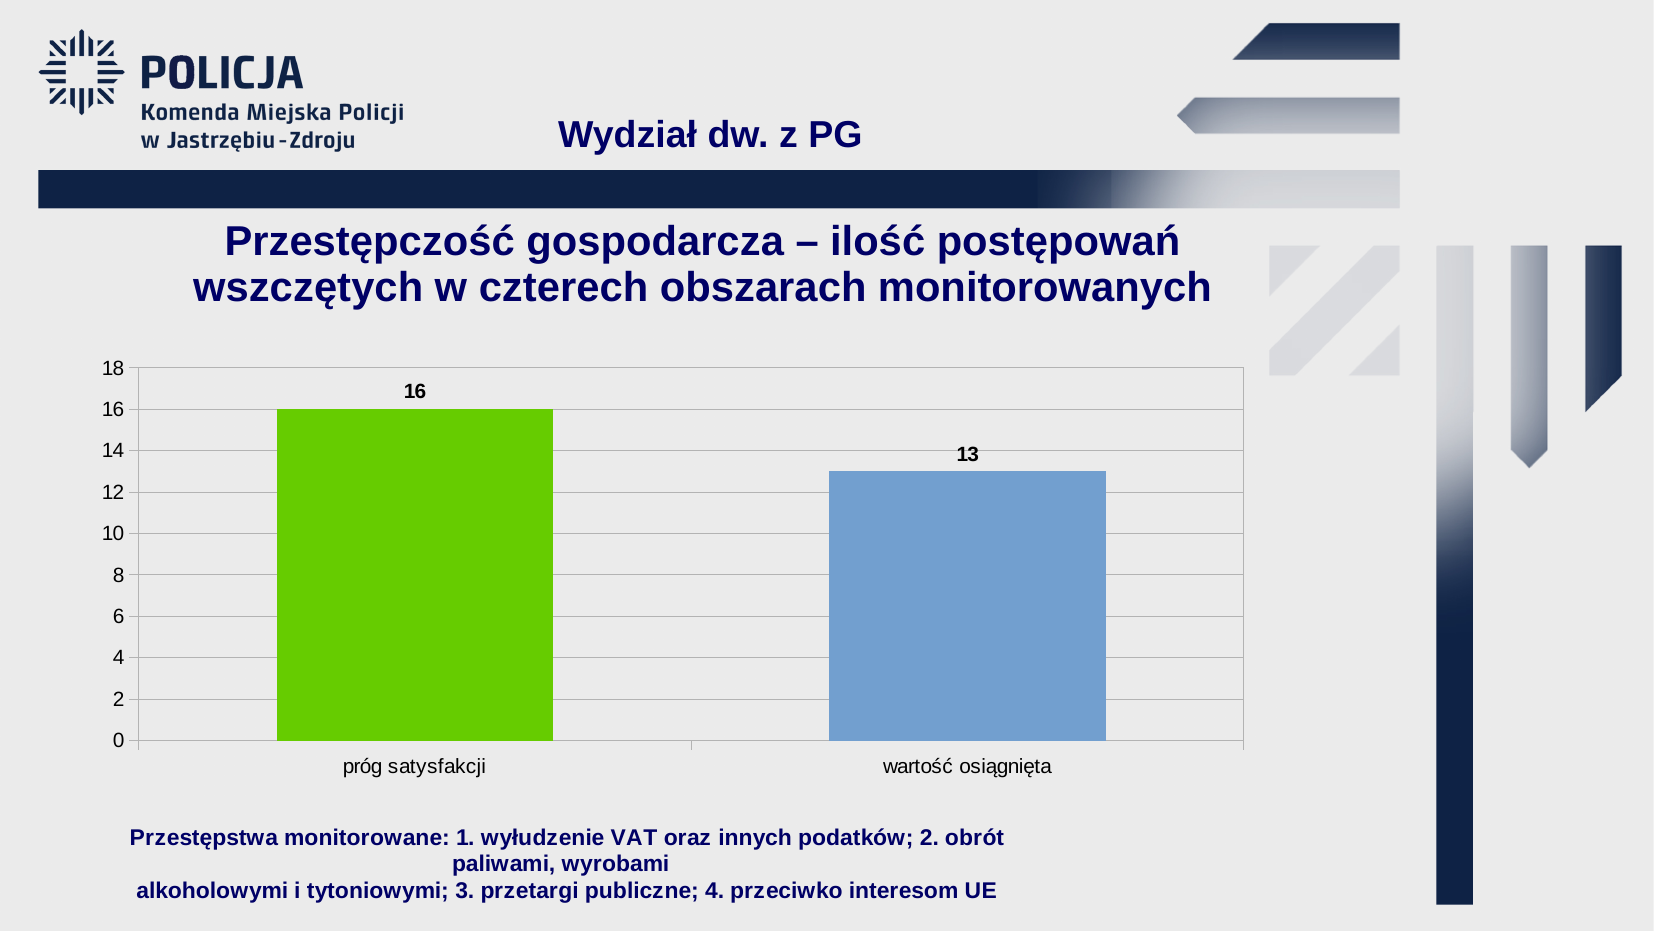

Wydział dw. z PG
# Przestępczość gospodarcza – ilość postępowań wszczętych w czterech obszarach monitorowanych
### Chart: Przestępstwa monitorowane: 1. wyłudzenie VAT oraz innych podatków; 2. obrót paliwami, wyrobami
alkoholowymi i tytoniowymi; 3. przetargi publiczne; 4. przeciwko interesom UE
| Category | |
|---|---|
| próg satysfakcji | 16.0 |
| wartość osiągnięta | 13.0 |